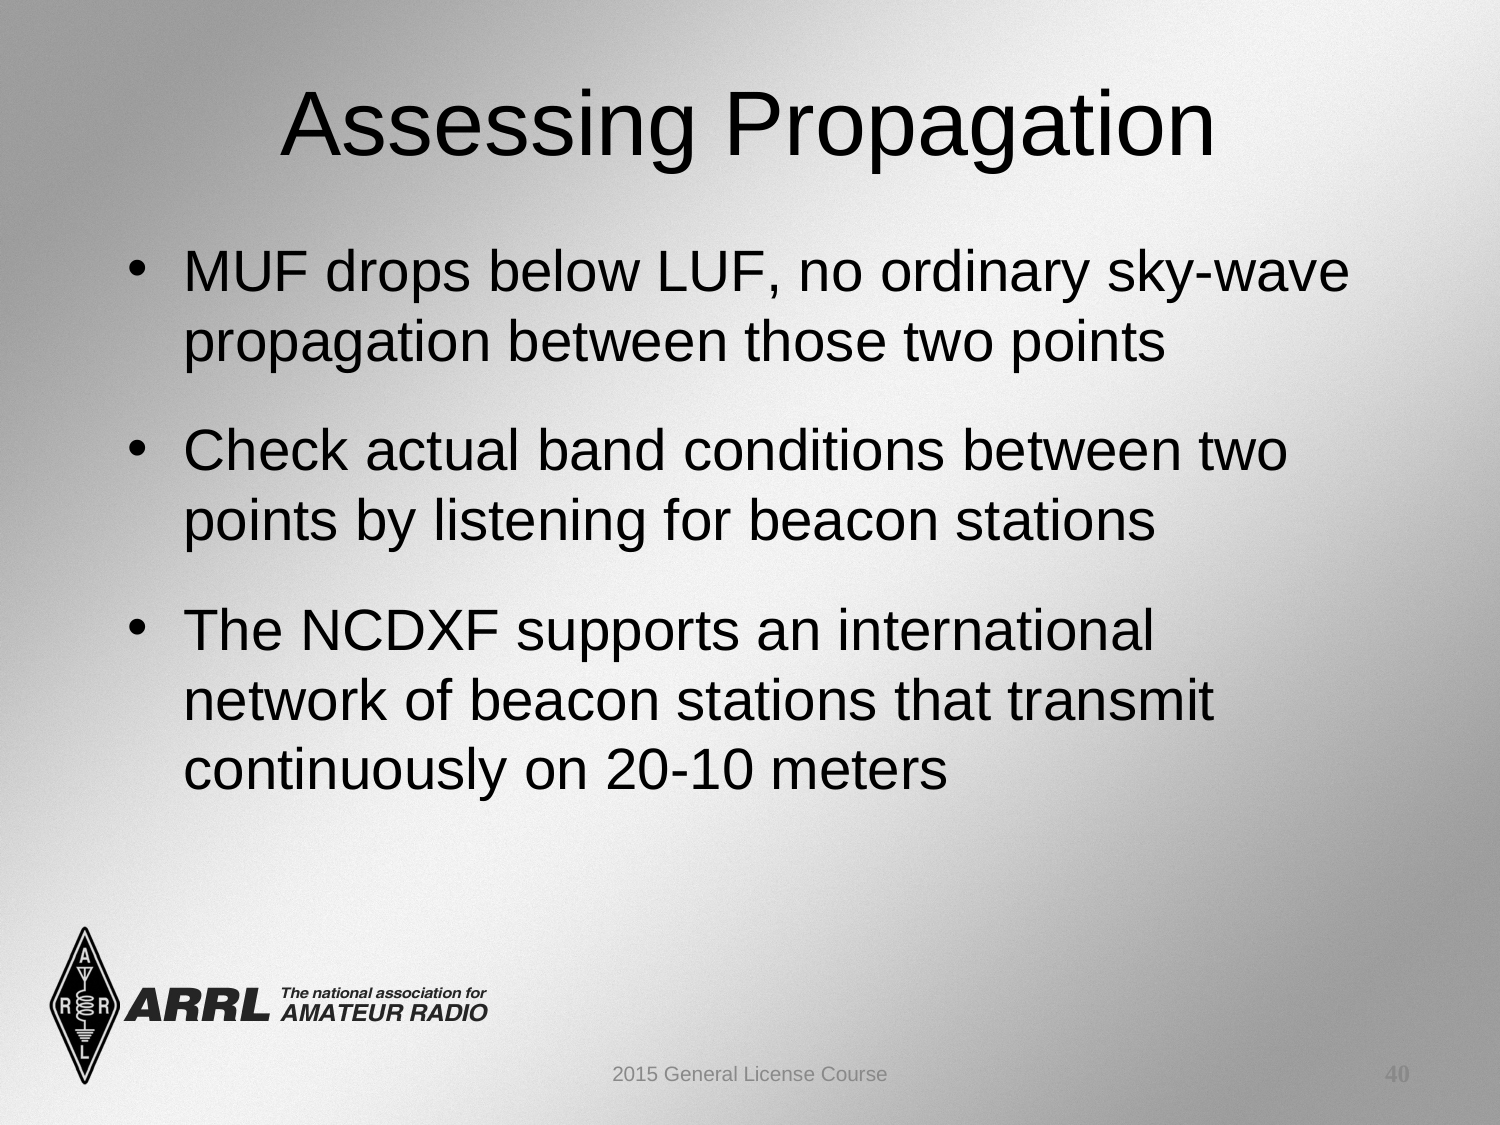

Assessing Propagation
MUF drops below LUF, no ordinary sky-wave propagation between those two points
Check actual band conditions between two points by listening for beacon stations
The NCDXF supports an international network of beacon stations that transmit continuously on 20-10 meters
2015 General License Course